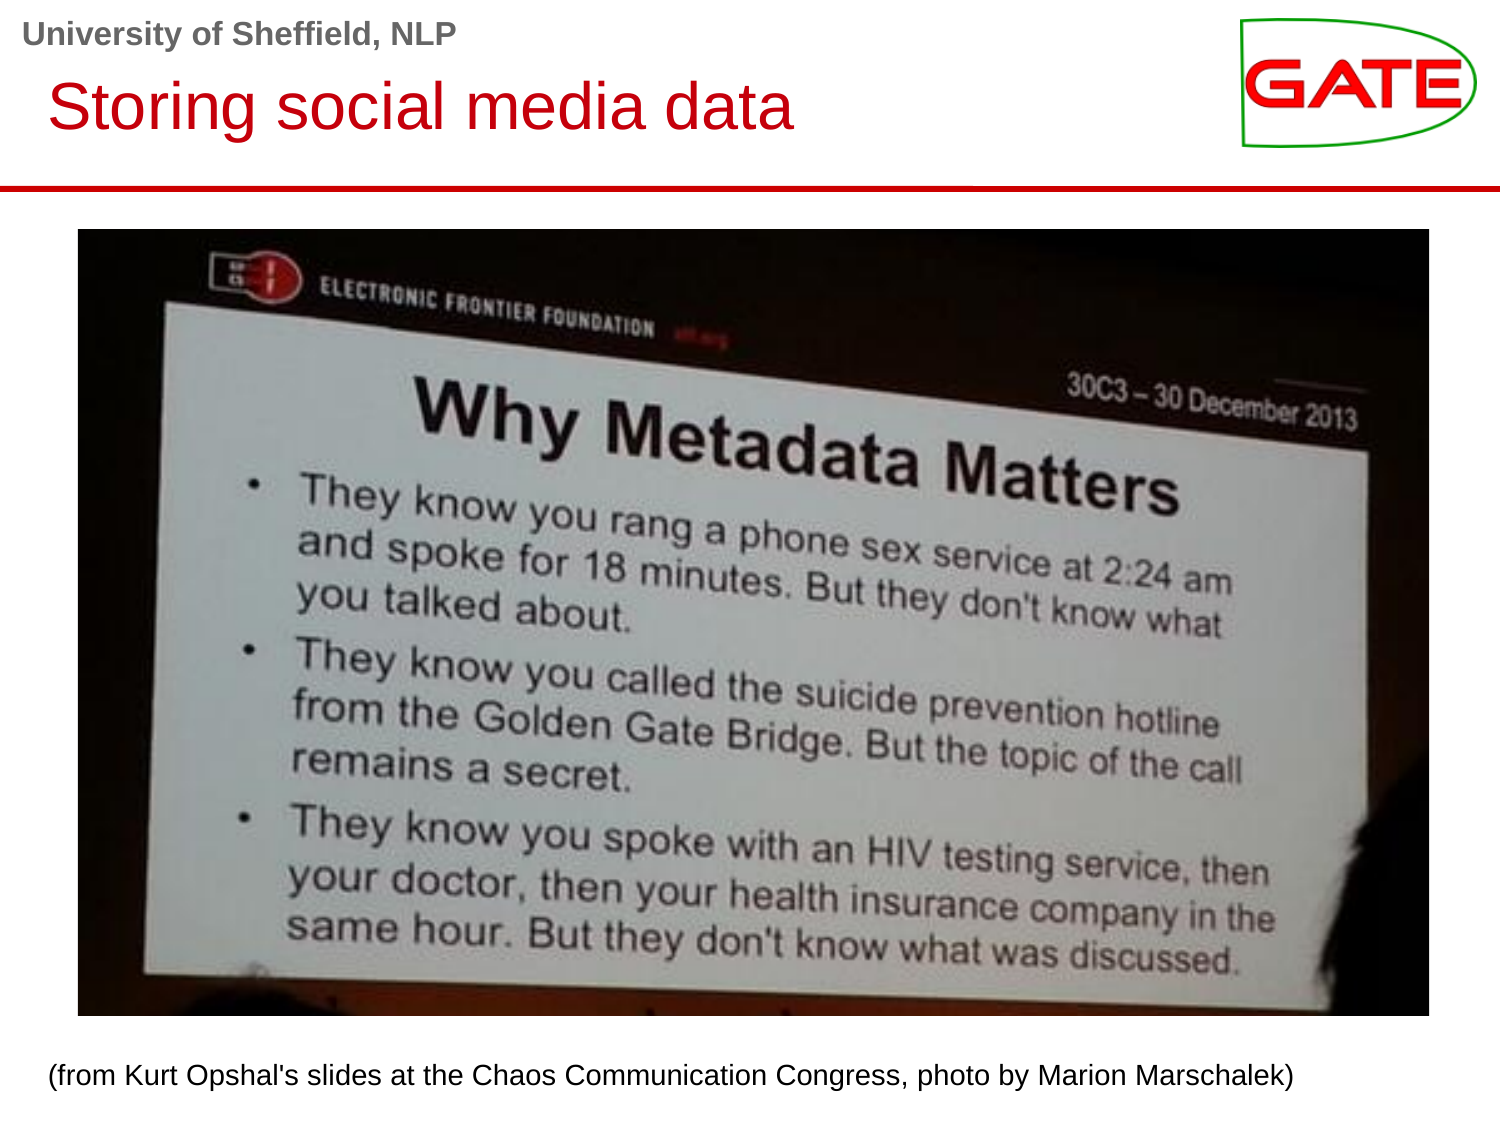

Storing social media dataD
(from Kurt Opshal's slides at the Chaos Communication Congress, photo by Marion Marschalek)